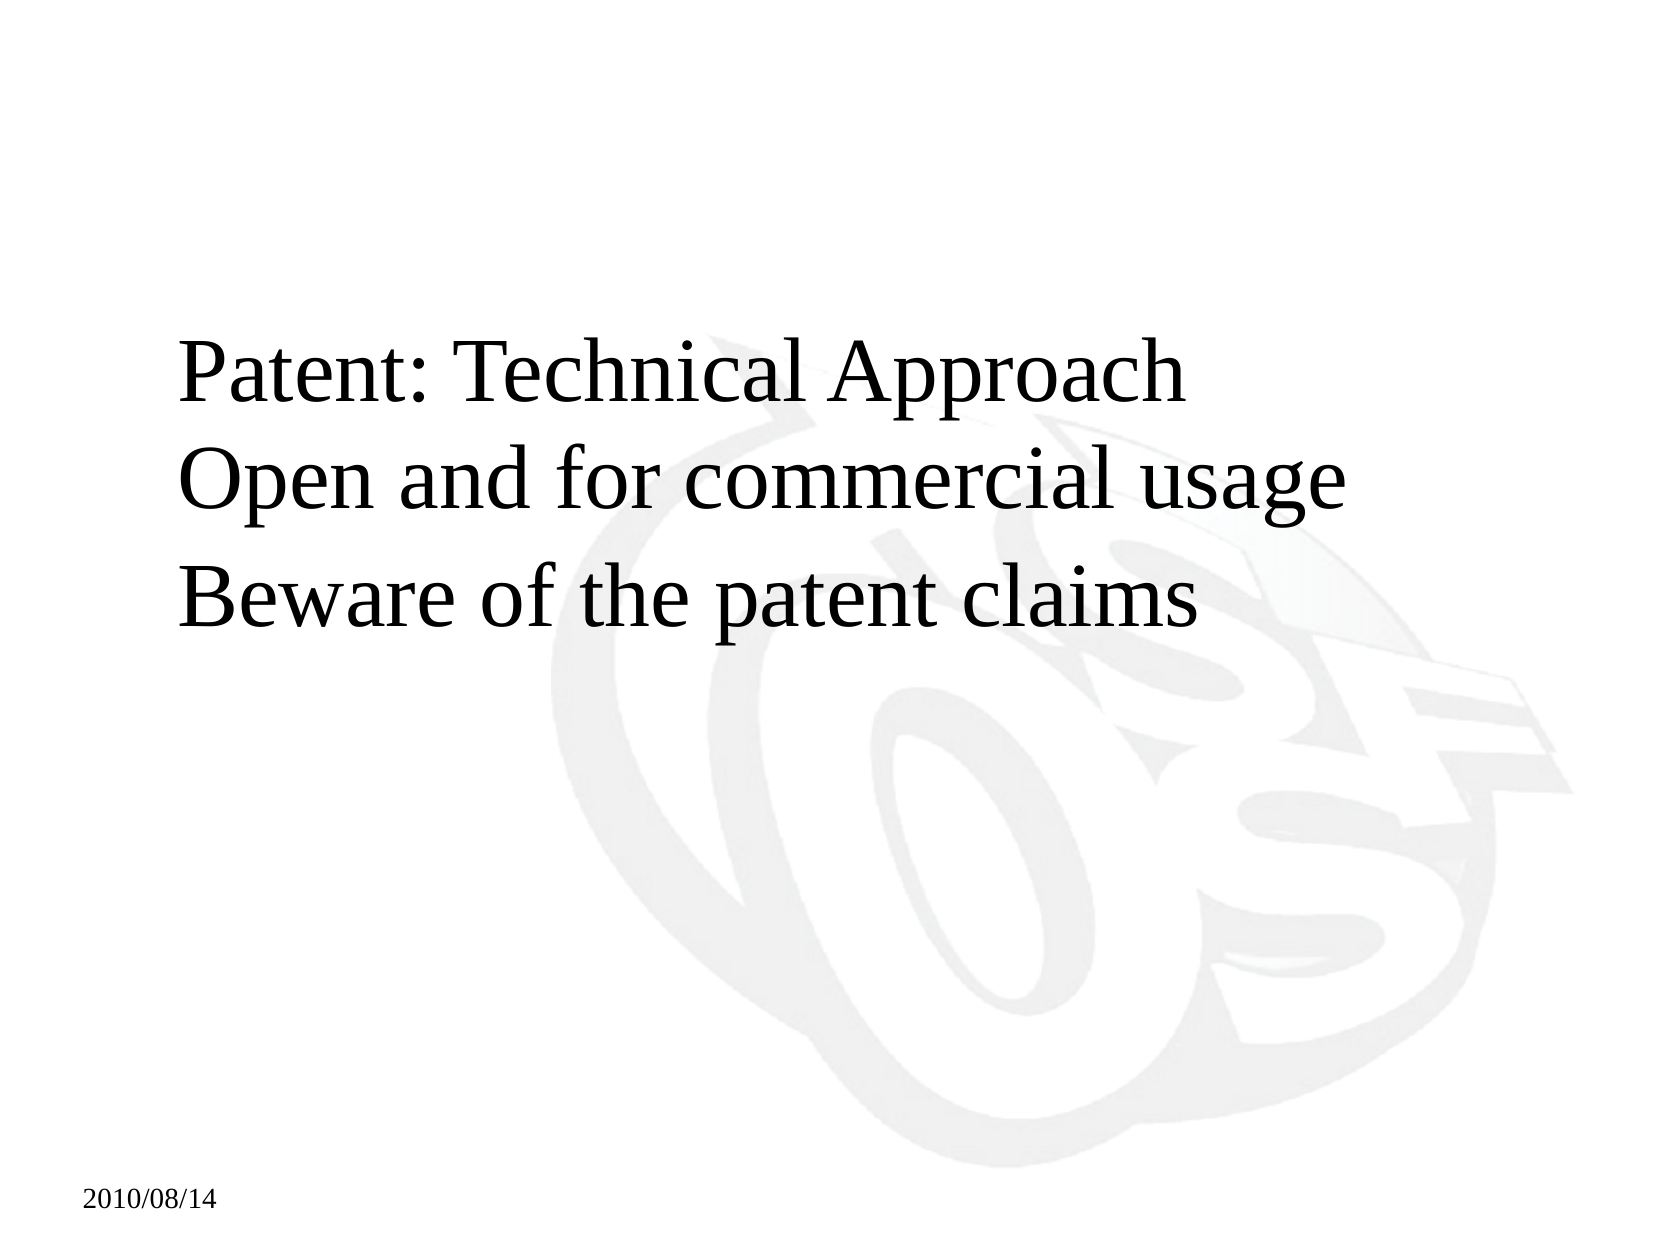

Patent: Technical Approach
Open and for commercial usage
# Beware of the patent claims
2010/08/14